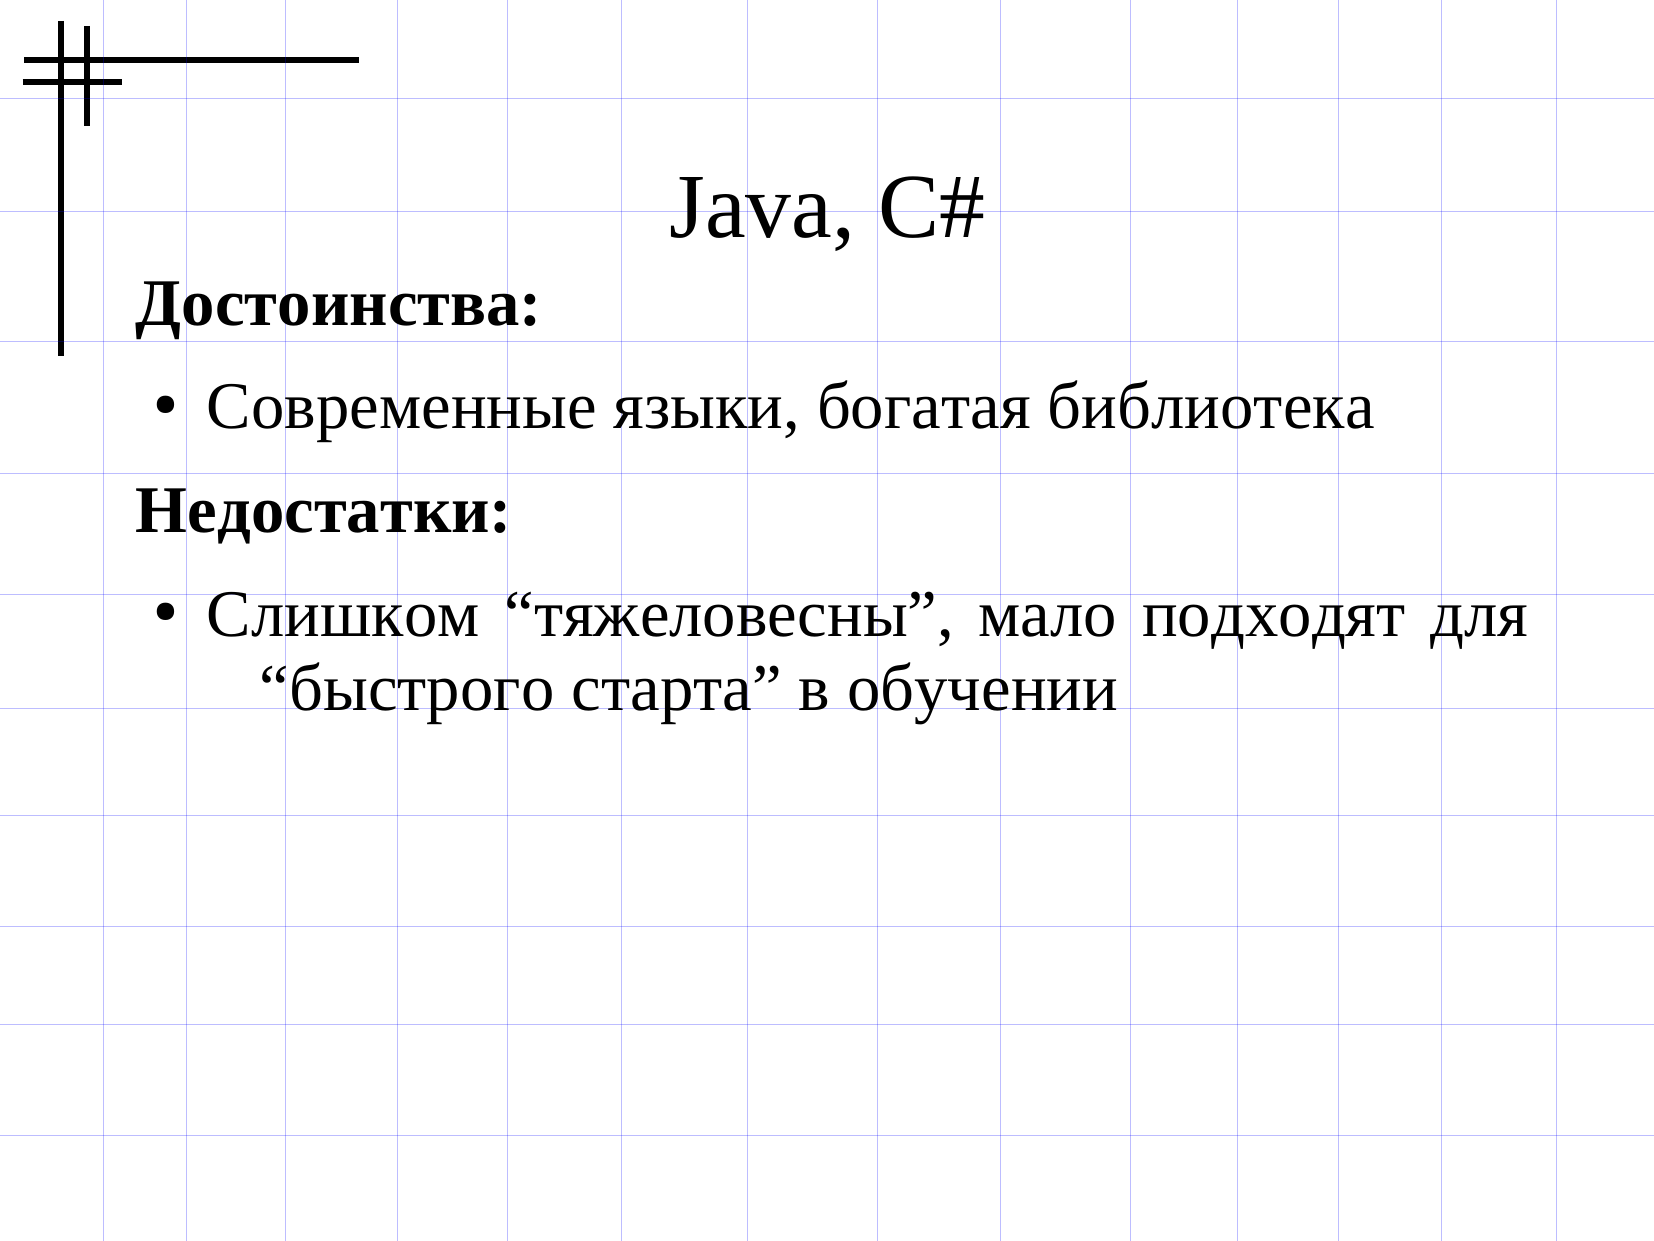

# Java, C#
Достоинства:
Современные языки, богатая библиотека
Недостатки:
Слишком “тяжеловесны”, мало подходят для “быстрого старта” в обучении